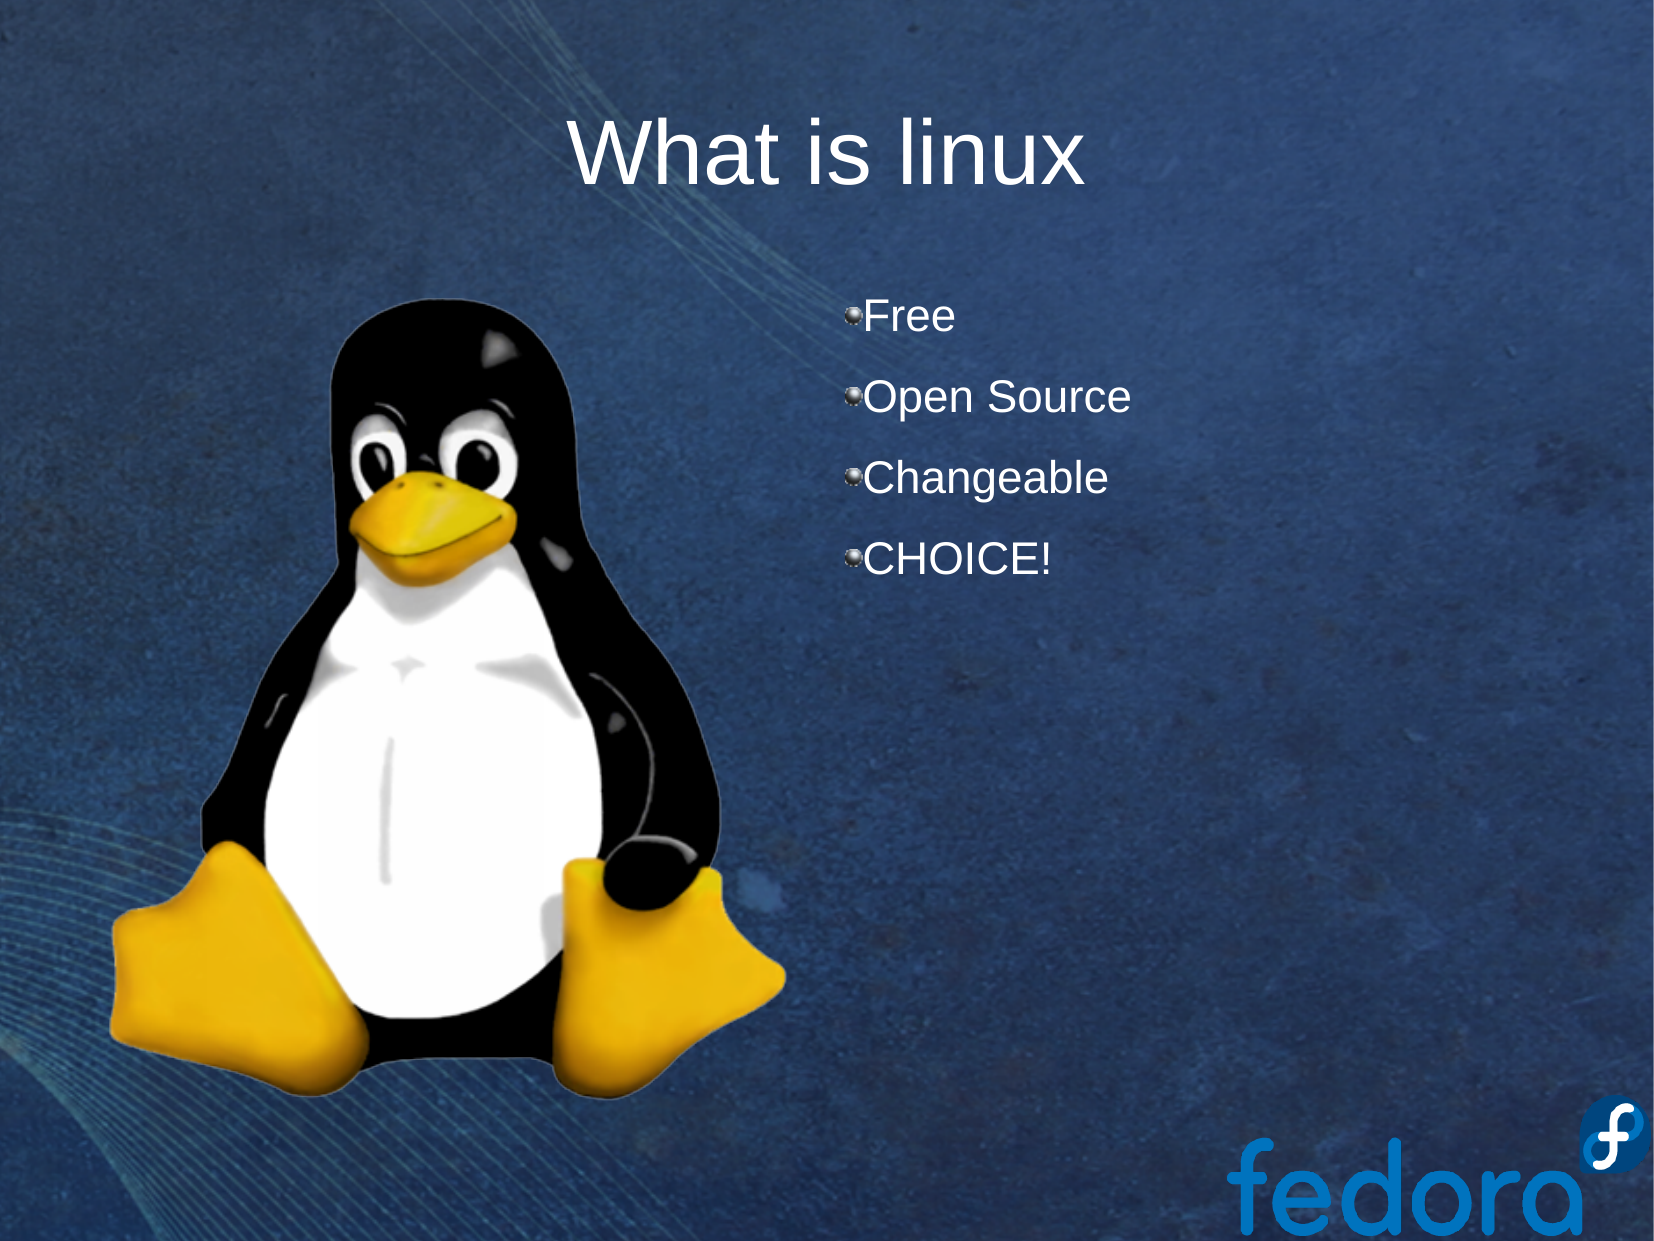

# What is linux
Free
Open Source
Changeable
CHOICE!